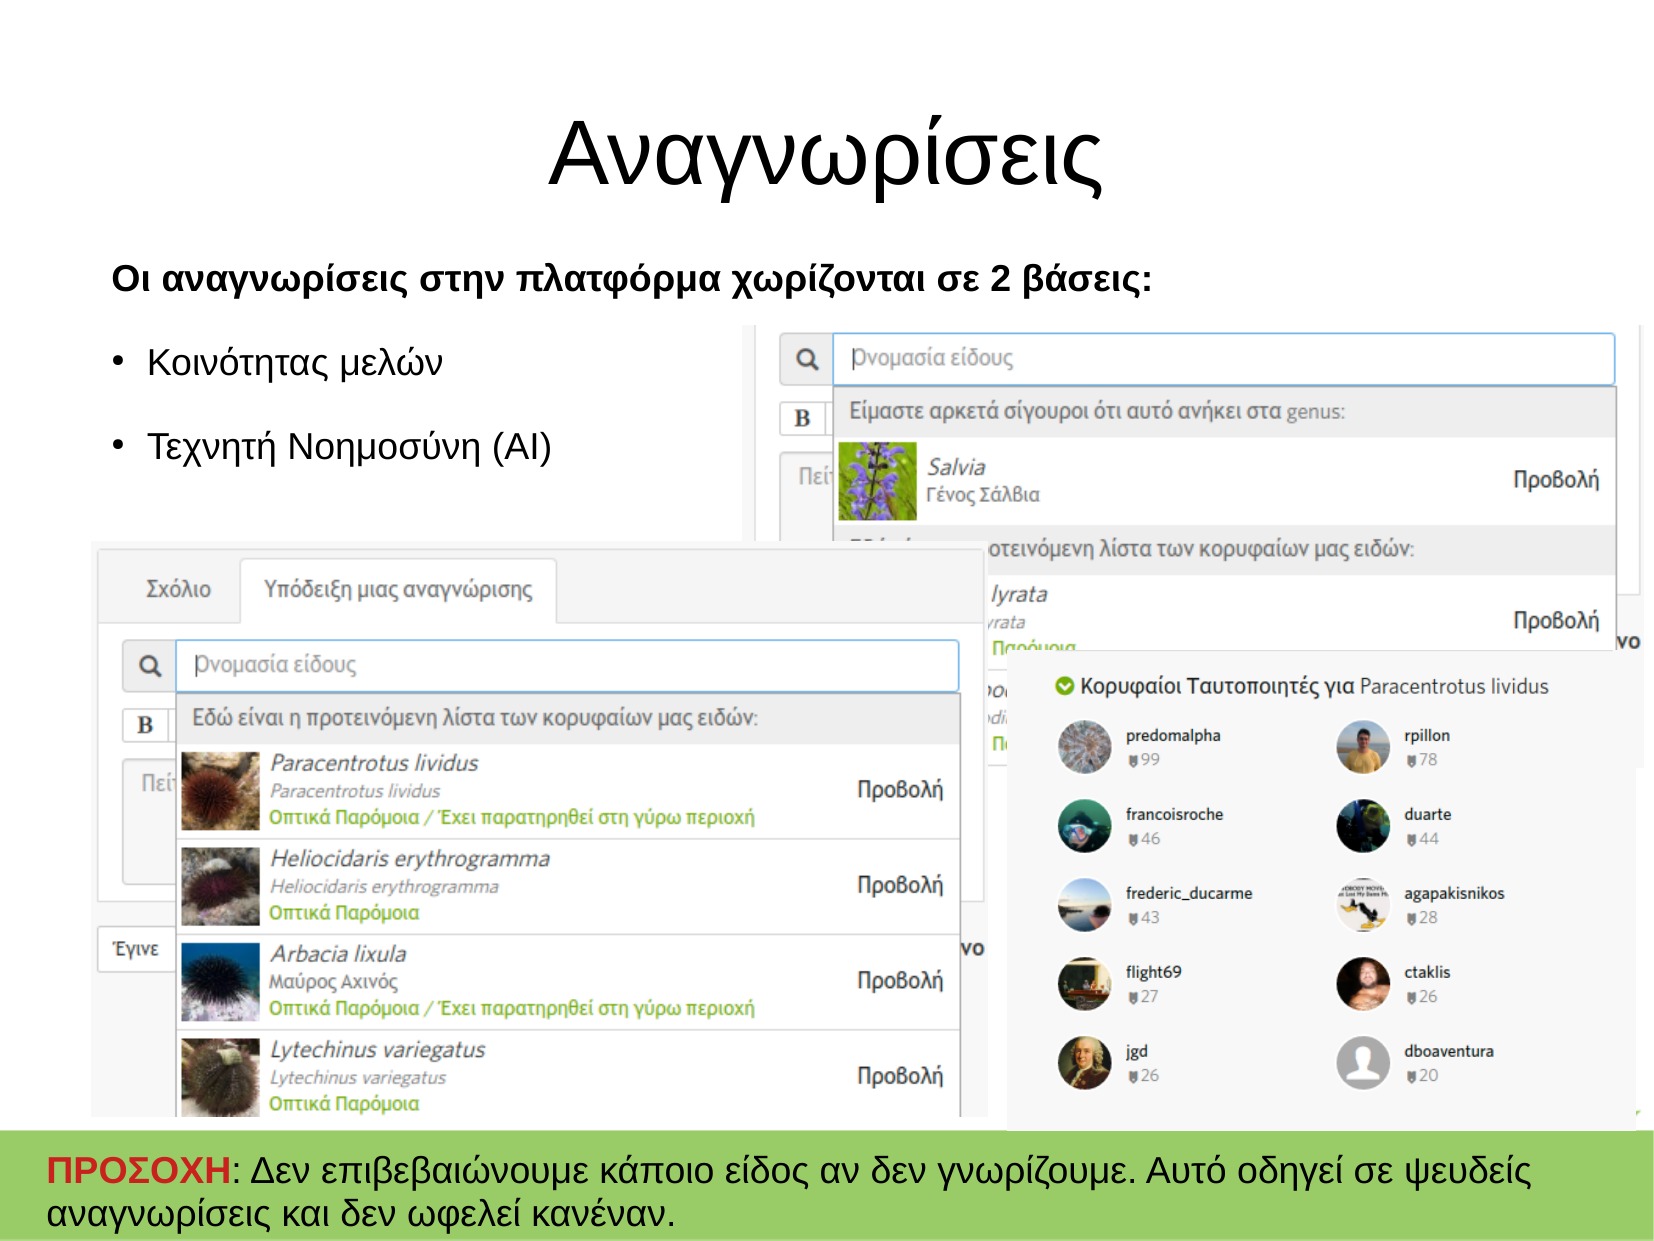

# Αναγνωρίσεις
Οι αναγνωρίσεις στην πλατφόρμα χωρίζονται σε 2 βάσεις:
Κοινότητας μελών
Τεχνητή Νοημοσύνη (AI)
ΠΡΟΣΟΧΗ: Δεν επιβεβαιώνουμε κάποιο είδος αν δεν γνωρίζουμε. Αυτό οδηγεί σε ψευδείς
αναγνωρίσεις και δεν ωφελεί κανέναν.